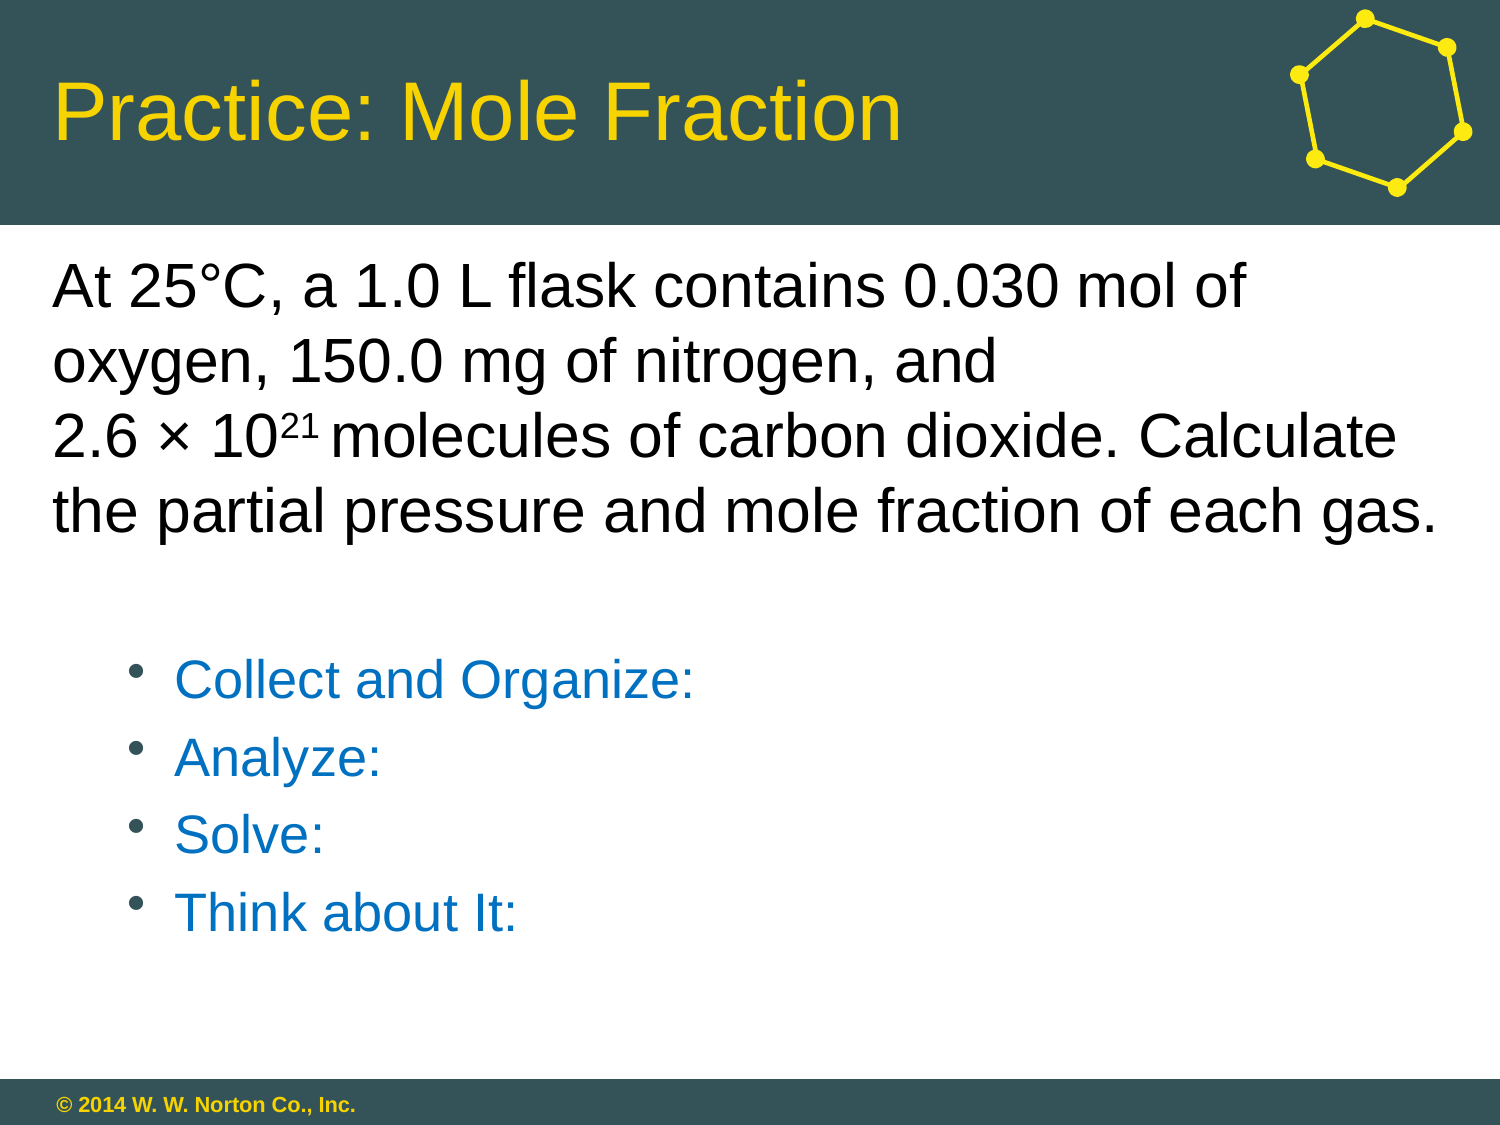

# Practice: Mole Fraction
At 25°C, a 1.0 L flask contains 0.030 mol of oxygen, 150.0 mg of nitrogen, and
2.6 × 1021 molecules of carbon dioxide. Calculate the partial pressure and mole fraction of each gas.
Collect and Organize:
Analyze:
Solve:
Think about It: